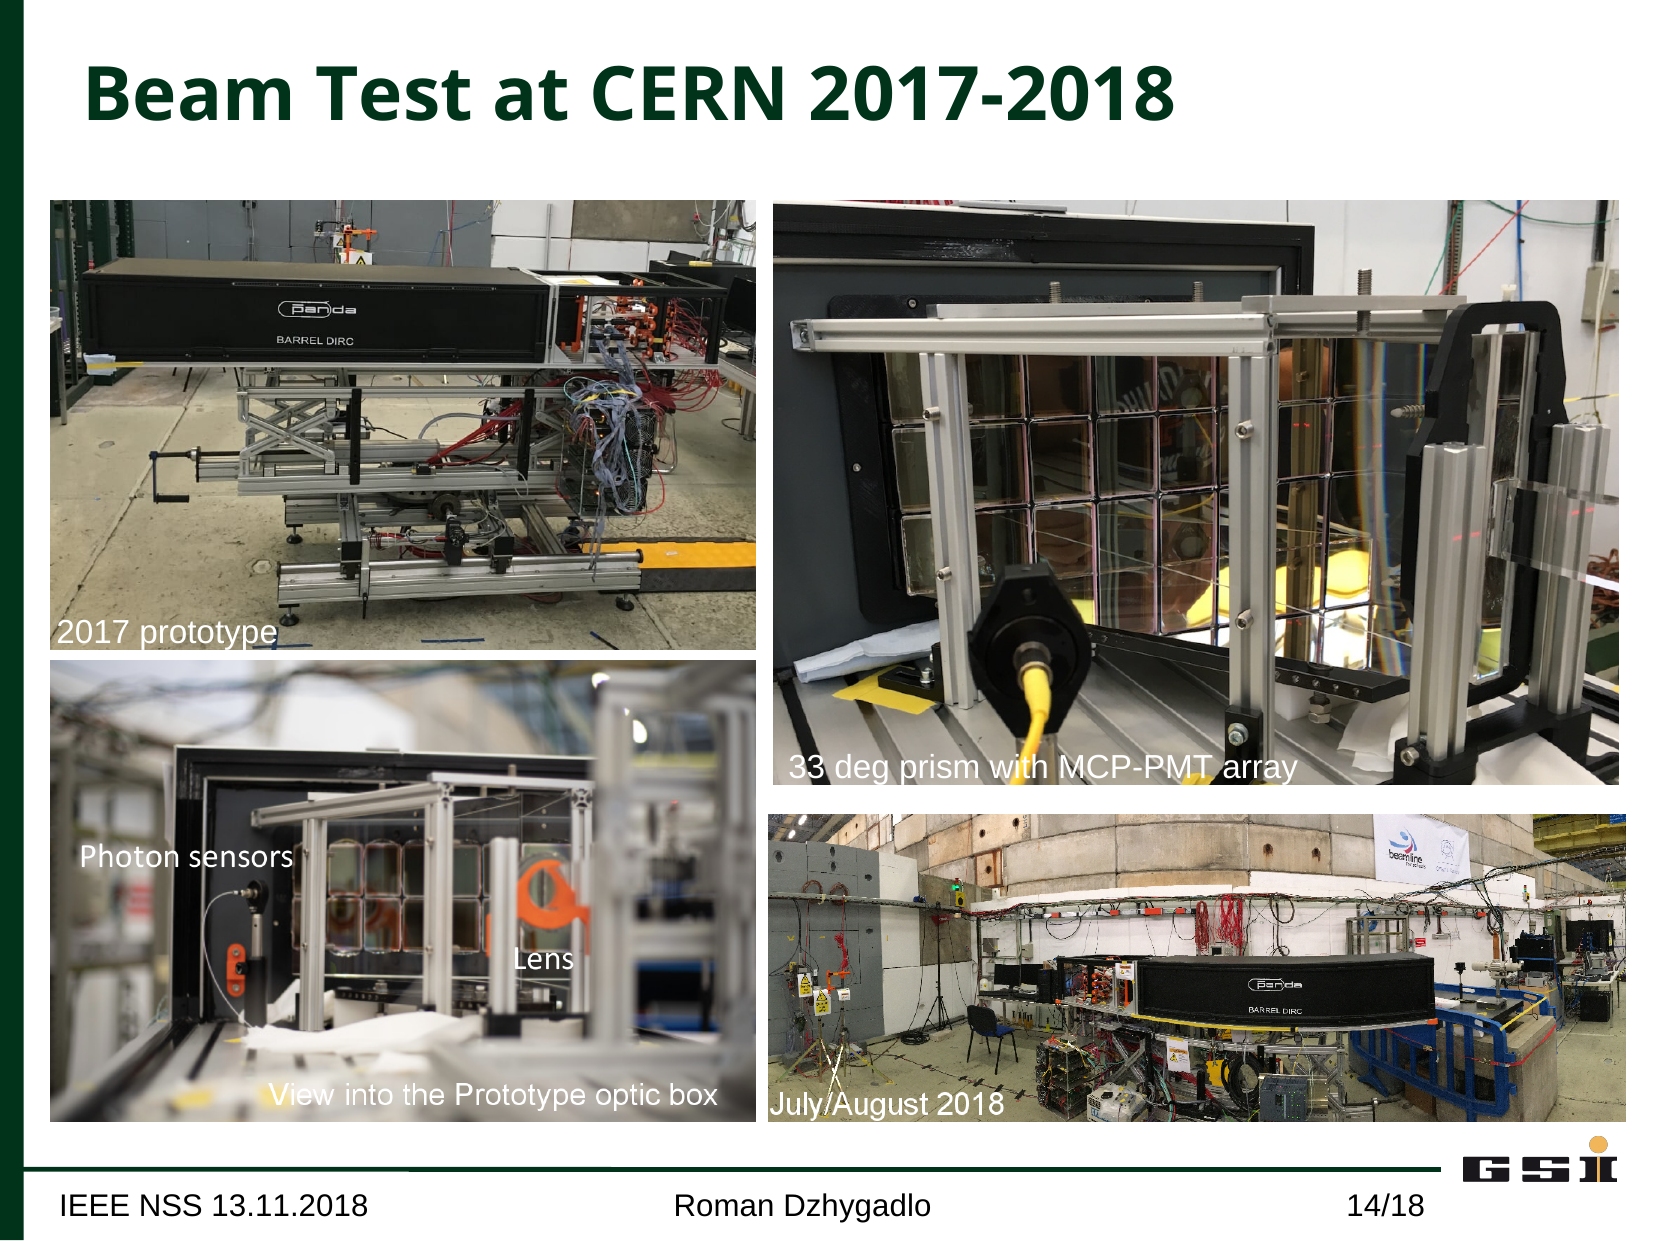

# Beam Test at CERN 2017-2018
2017 prototype
33 deg prism with MCP-PMT array
IEEE NSS 13.11.2018 Roman Dzhygadlo
14